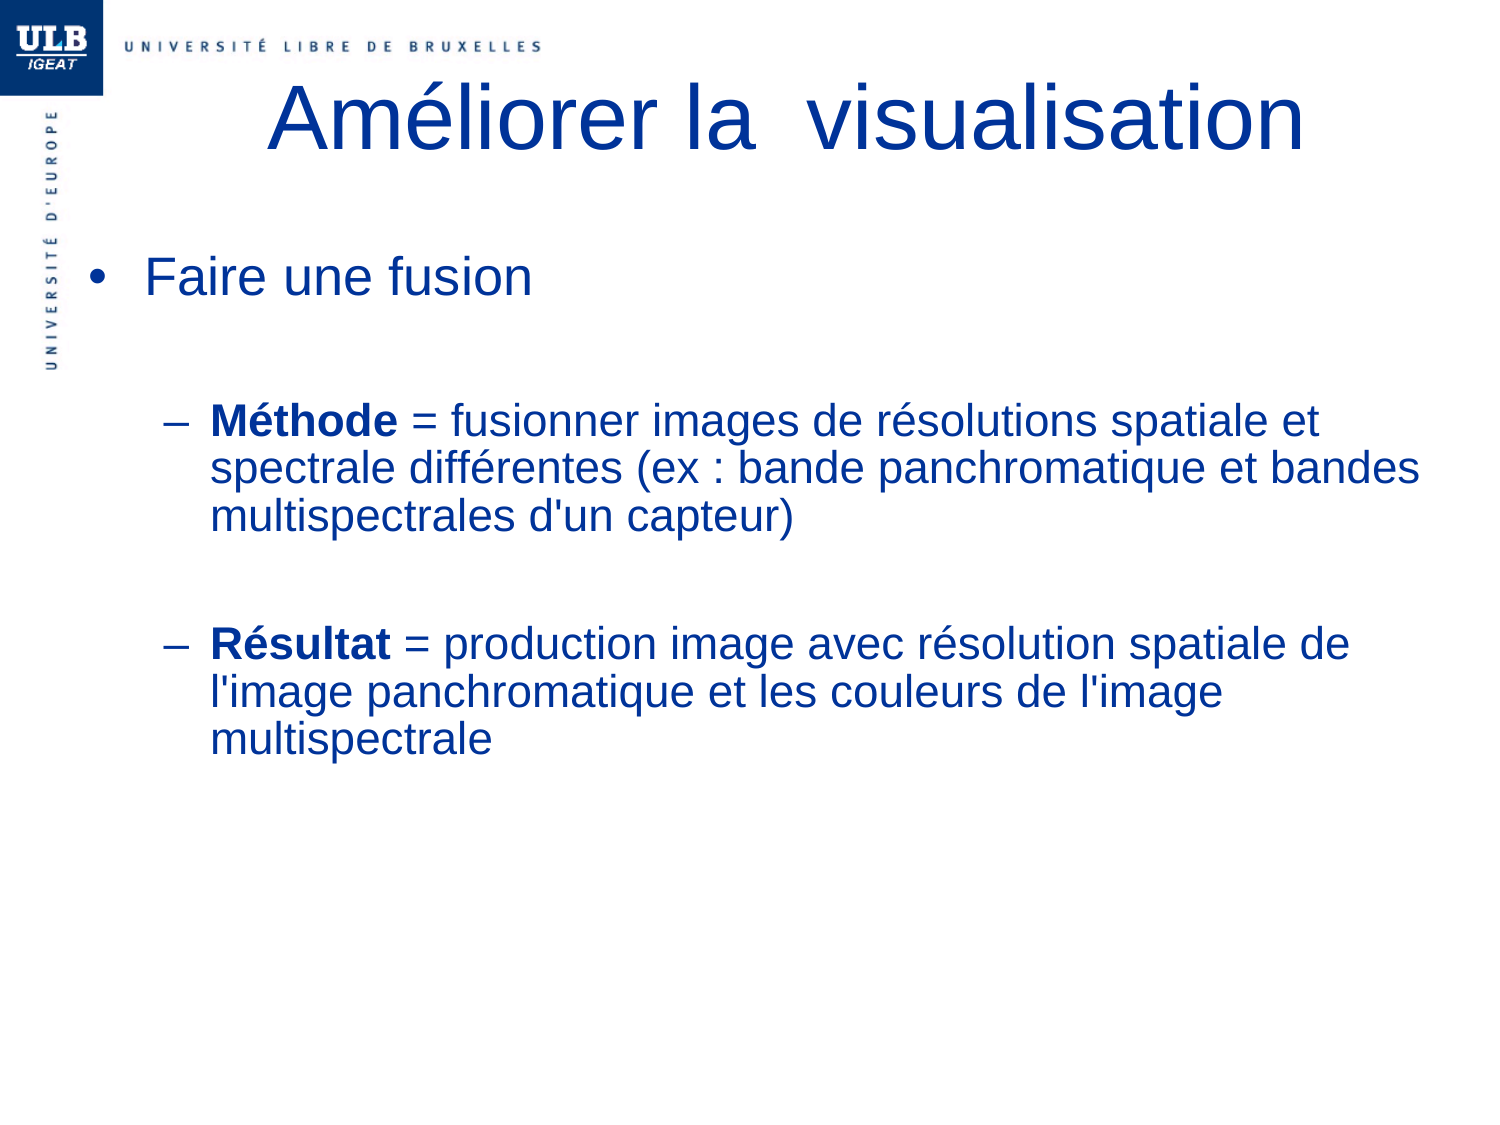

Améliorer la visualisation
# Faire une fusion
Méthode = fusionner images de résolutions spatiale et spectrale différentes (ex : bande panchromatique et bandes multispectrales d'un capteur)
Résultat = production image avec résolution spatiale de l'image panchromatique et les couleurs de l'image multispectrale